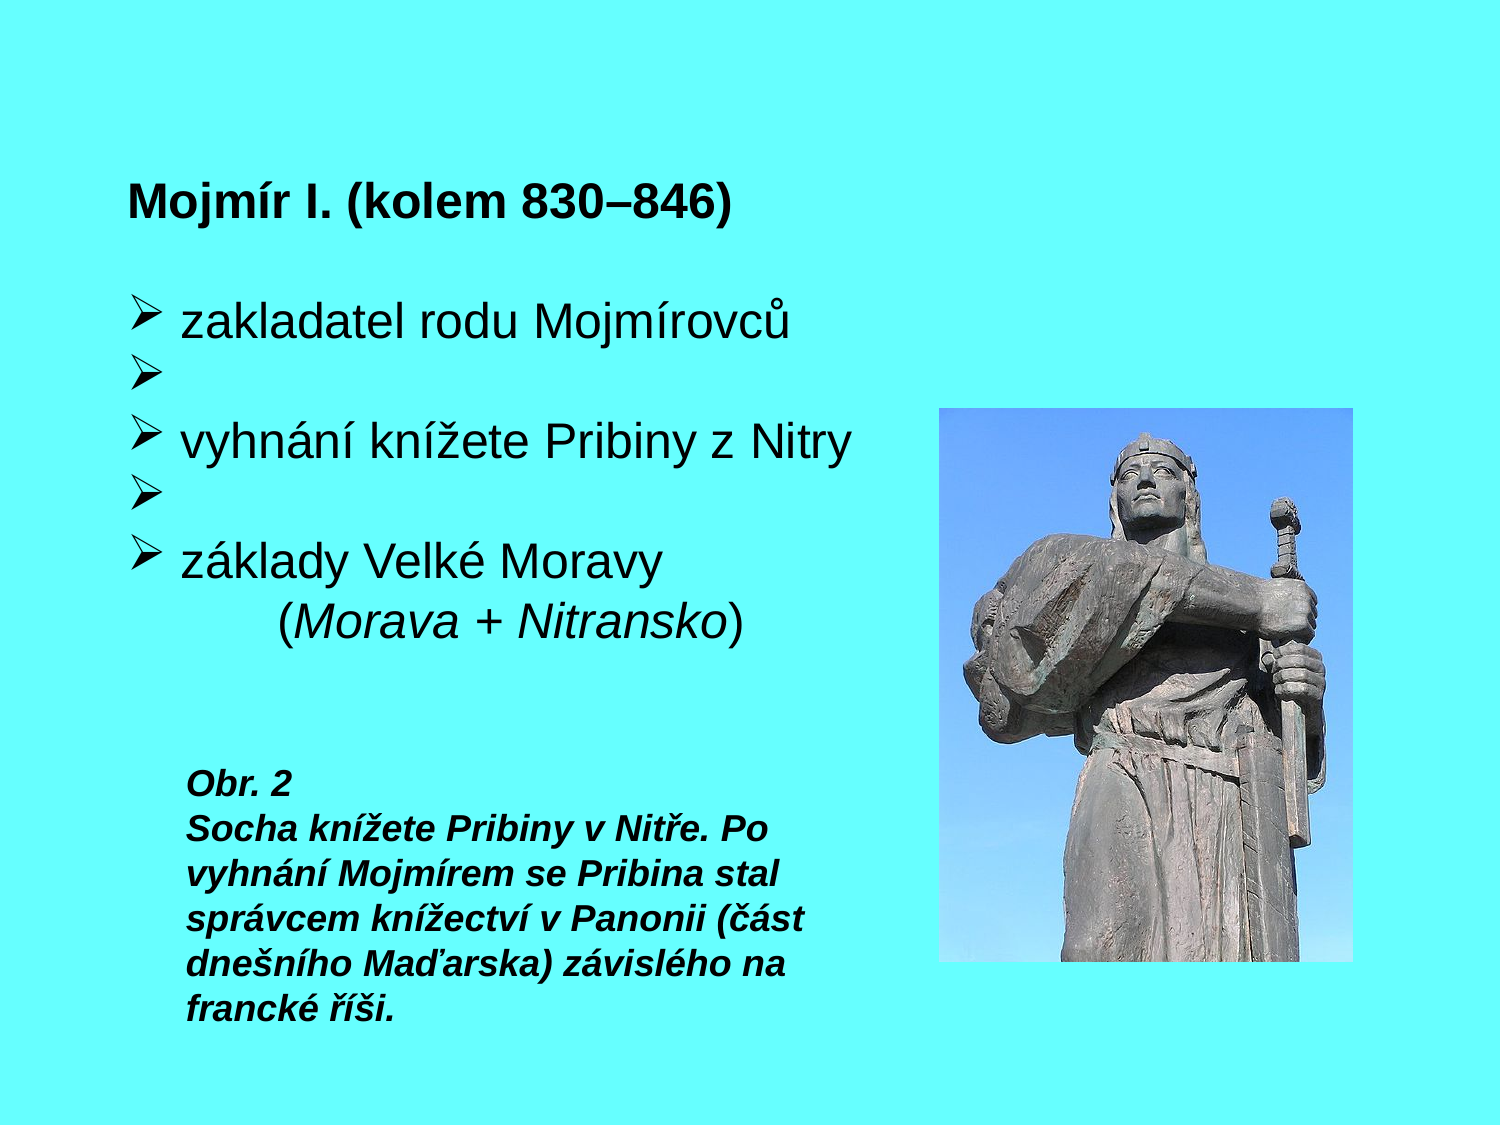

Mojmír I. (kolem 830–846)
 zakladatel rodu Mojmírovců
 vyhnání knížete Pribiny z Nitry
 základy Velké Moravy
	(Morava + Nitransko)
Obr. 2
Socha knížete Pribiny v Nitře. Po vyhnání Mojmírem se Pribina stal správcem knížectví v Panonii (část dnešního Maďarska) závislého na francké říši.